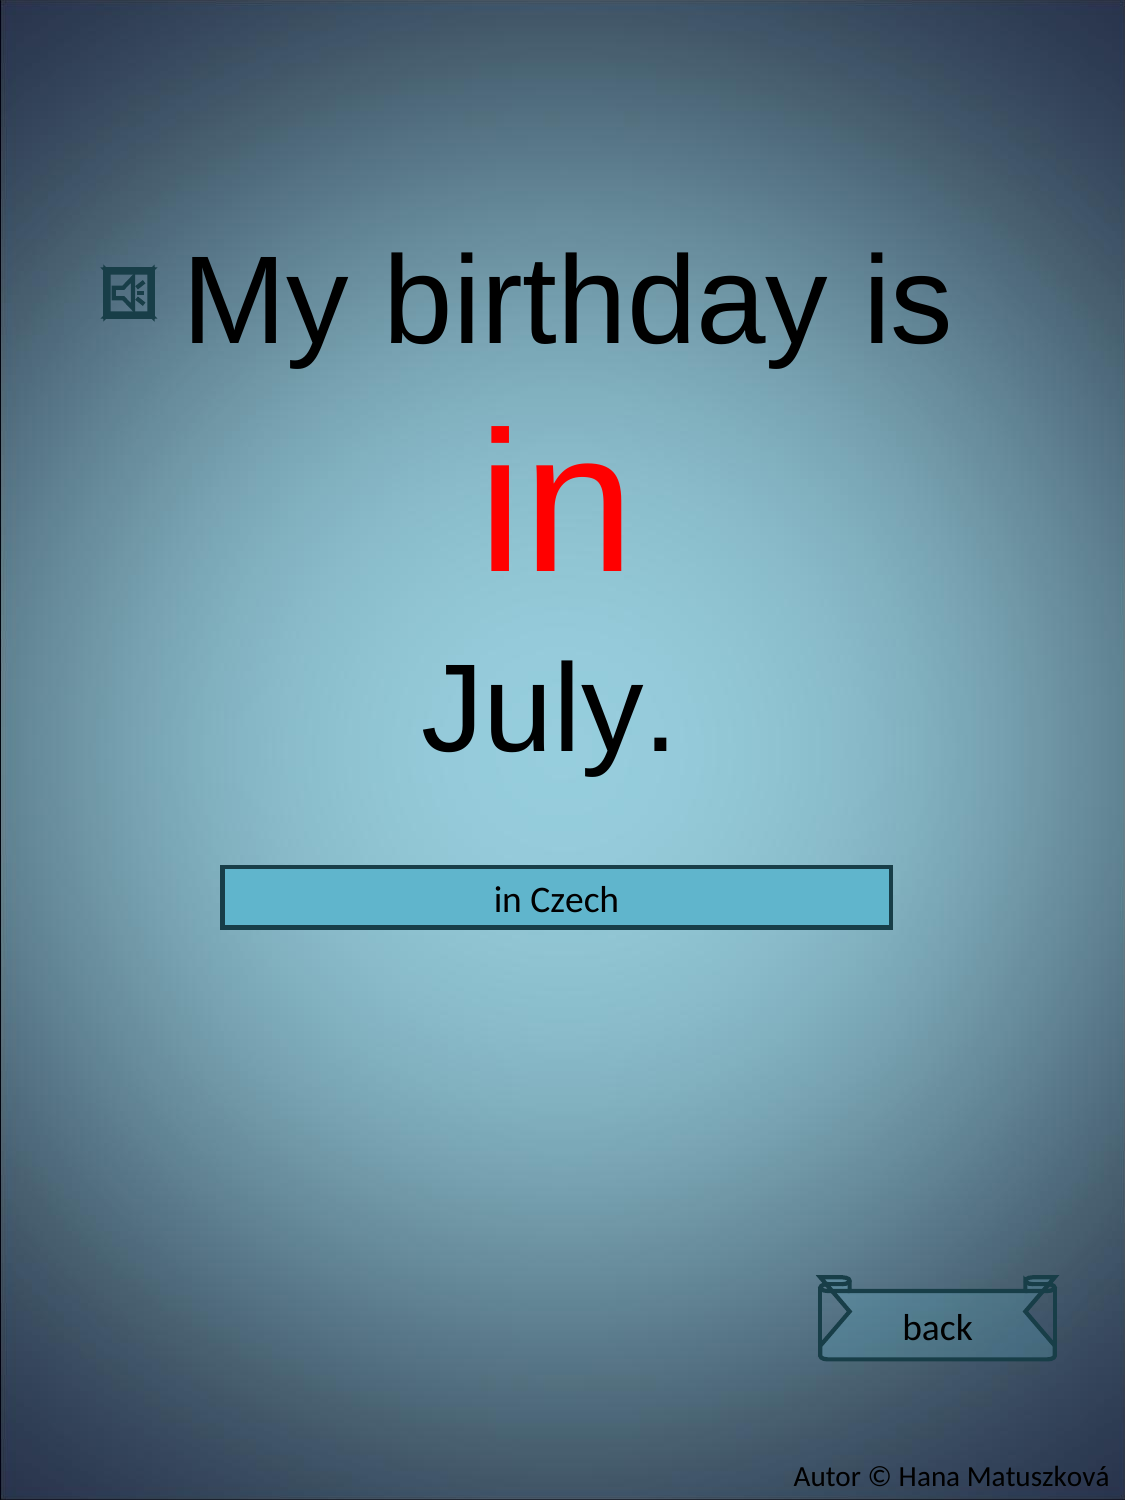

My birthday is
in
July.
Mám narozeniny v červenci.
in Czech
back
Autor © Hana Matuszková